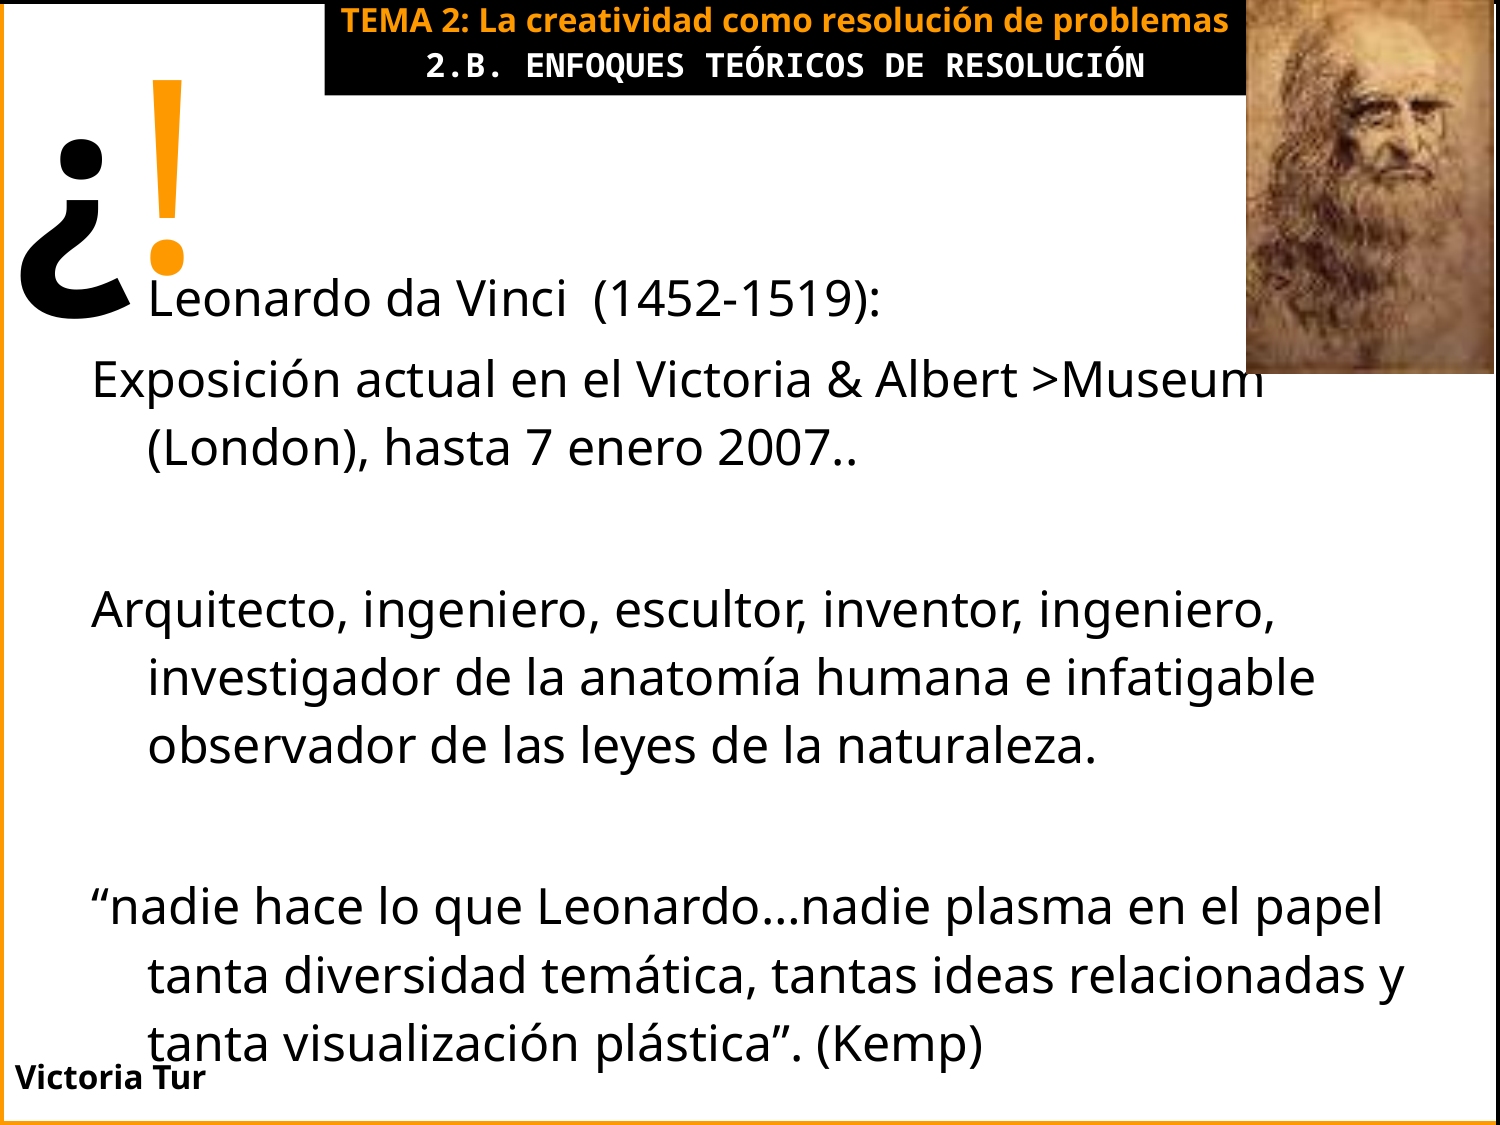

#
	Leonardo da Vinci (1452-1519):
Exposición actual en el Victoria & Albert >Museum (London), hasta 7 enero 2007..
Arquitecto, ingeniero, escultor, inventor, ingeniero, investigador de la anatomía humana e infatigable observador de las leyes de la naturaleza.
“nadie hace lo que Leonardo…nadie plasma en el papel tanta diversidad temática, tantas ideas relacionadas y tanta visualización plástica”. (Kemp)